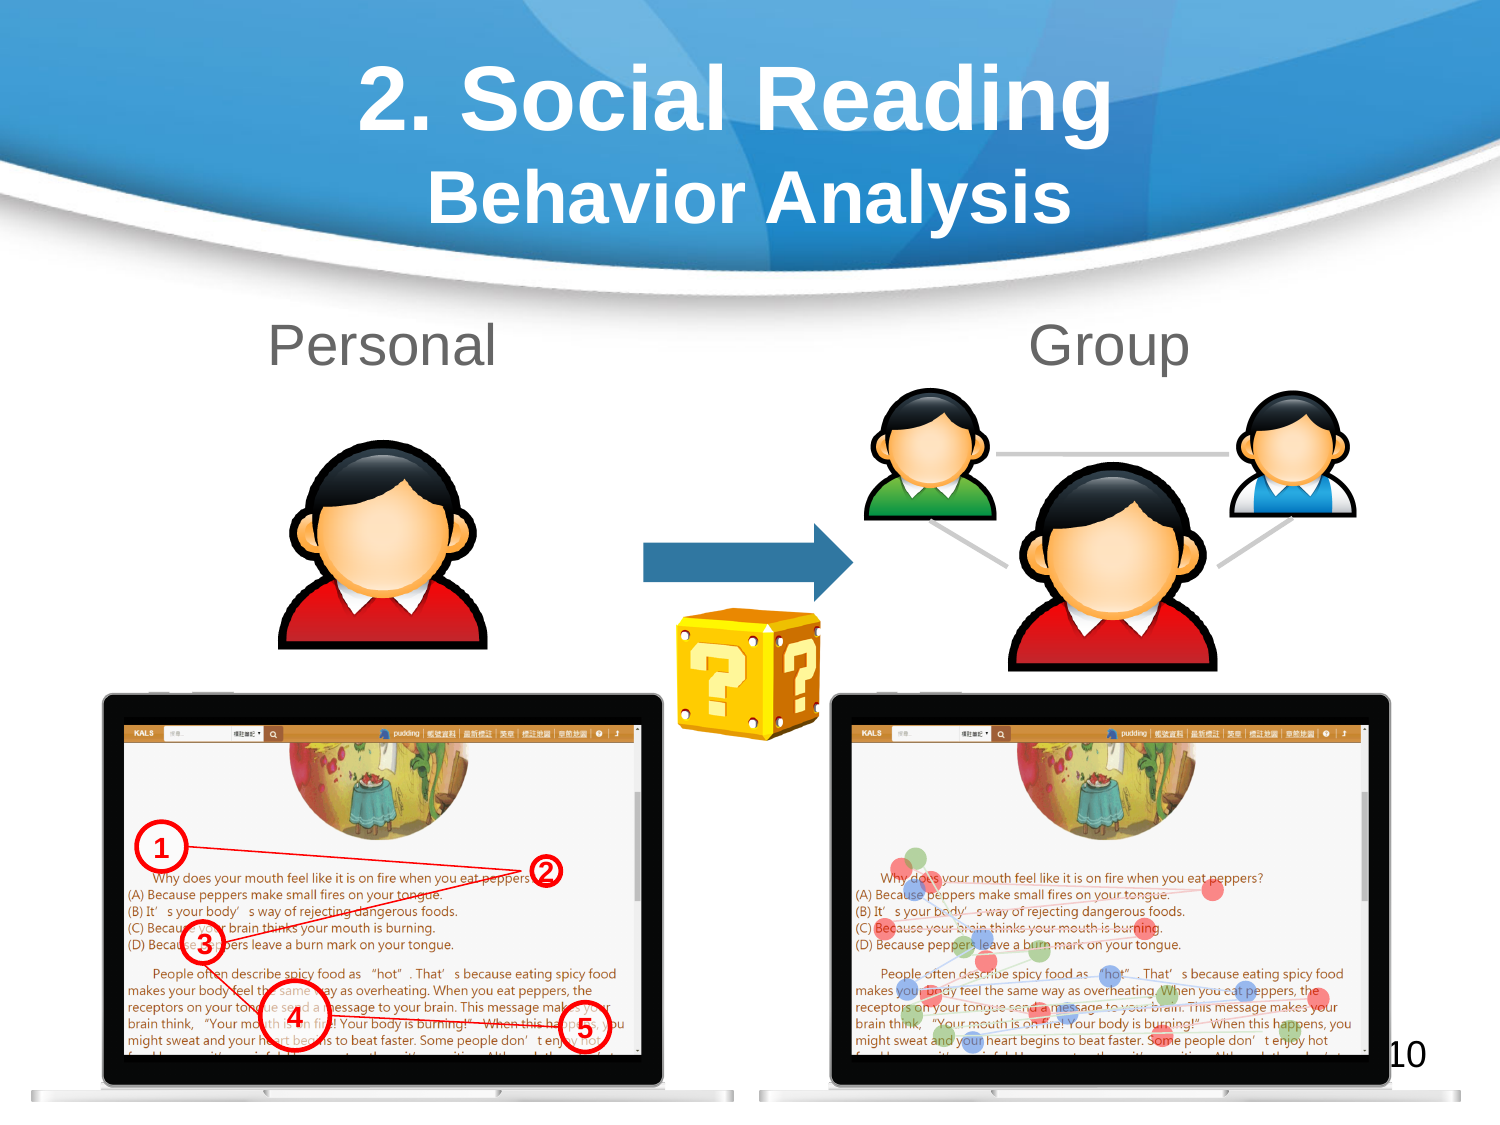

# 2. Social Reading Behavior Analysis
Personal
Group
1
2
3
4
5